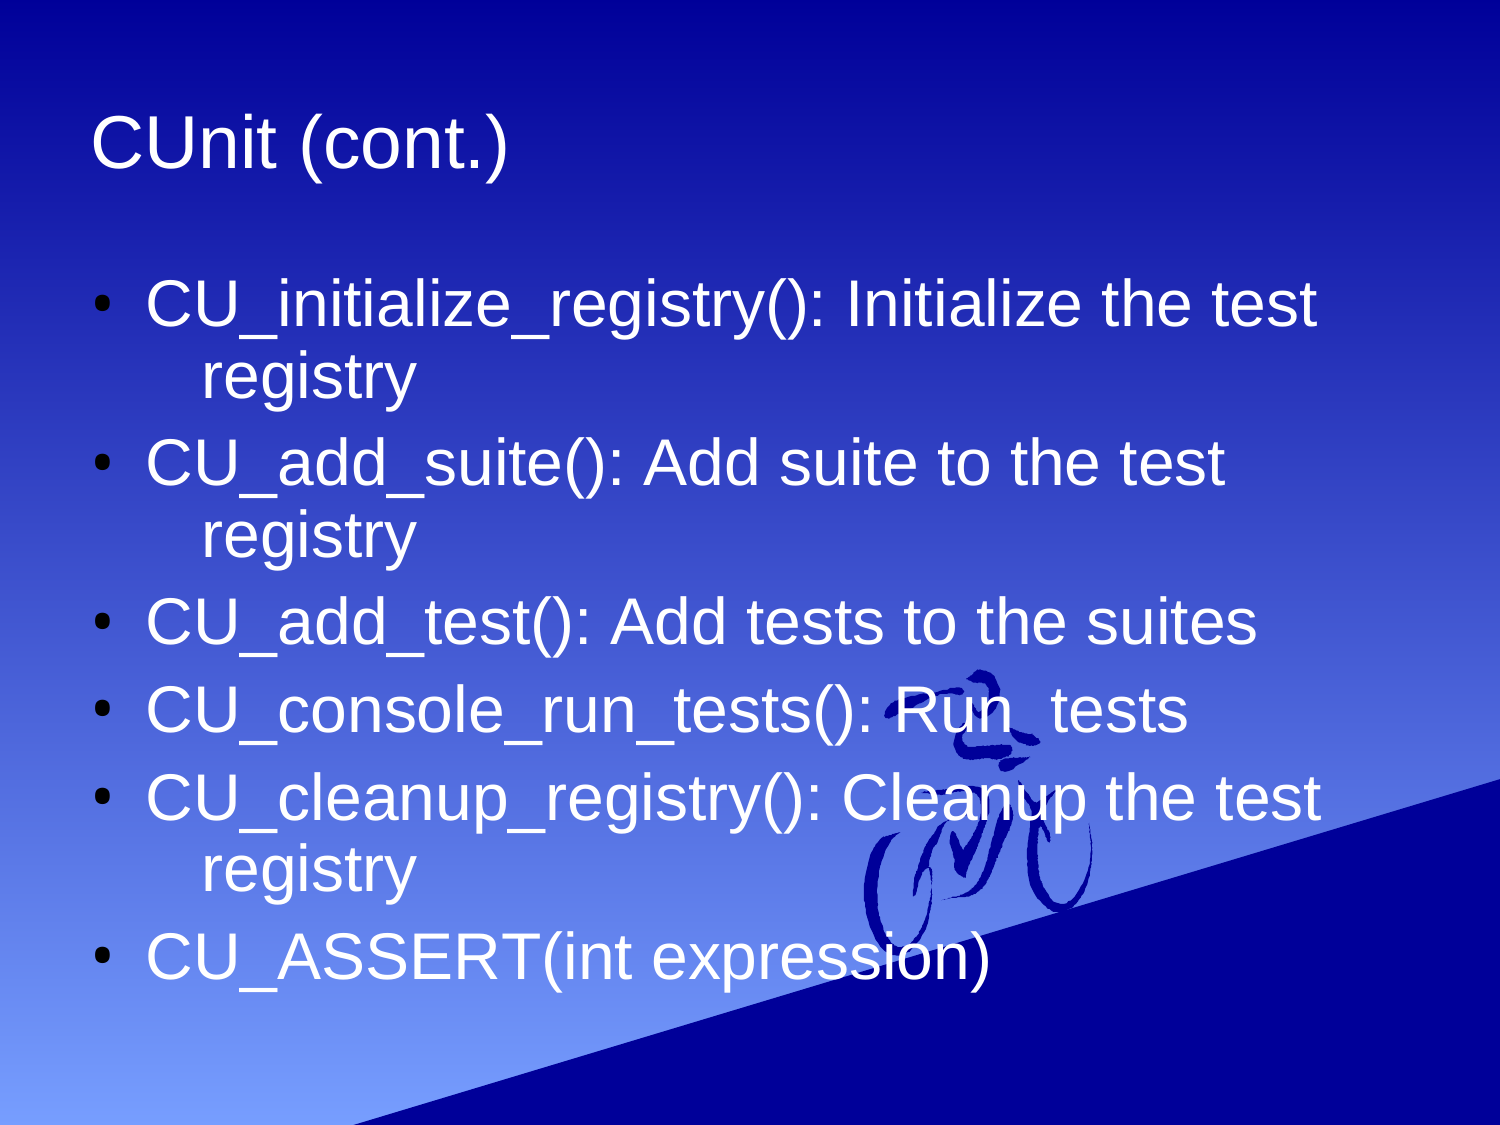

# CUnit (cont.)
CU_initialize_registry(): Initialize the test registry
CU_add_suite(): Add suite to the test registry
CU_add_test(): Add tests to the suites
CU_console_run_tests(): Run tests
CU_cleanup_registry(): Cleanup the test registry
CU_ASSERT(int expression)